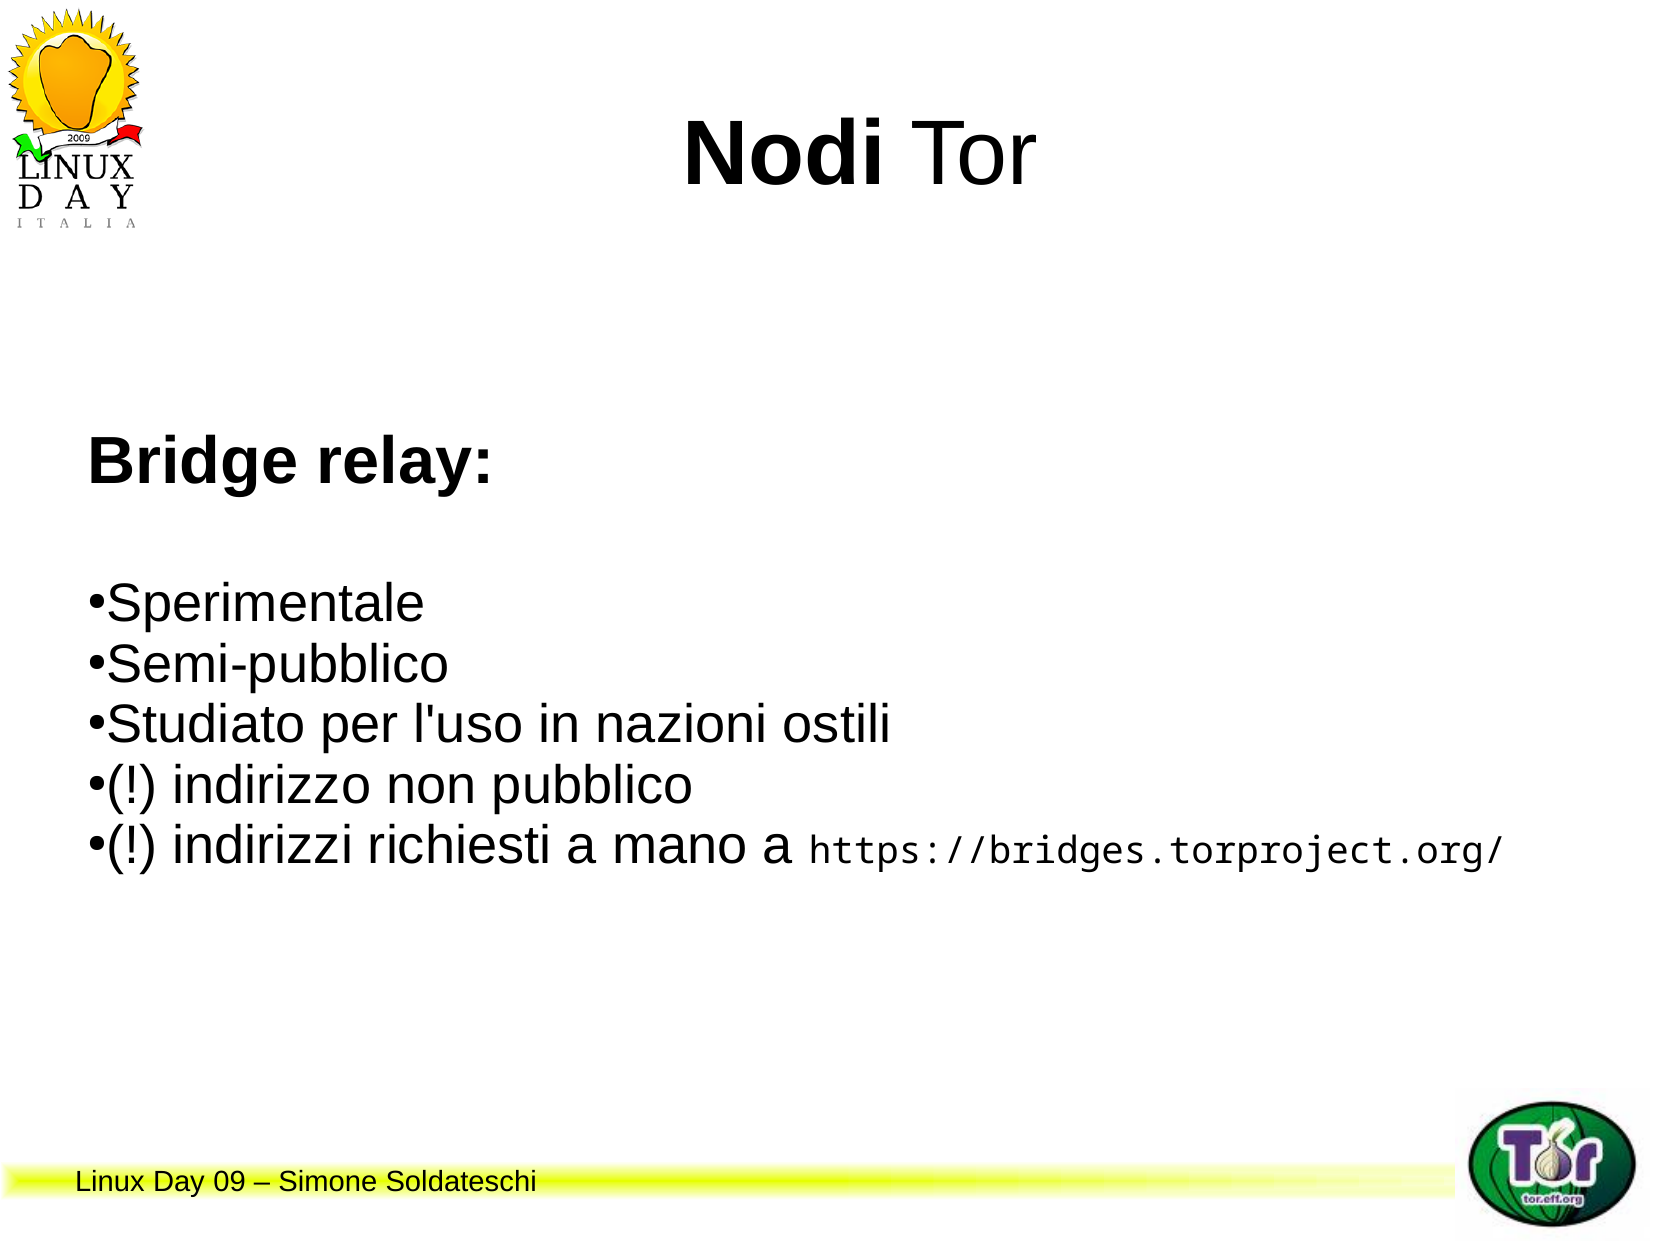

# Nodi Tor
Bridge relay:
Sperimentale
Semi-pubblico
Studiato per l'uso in nazioni ostili
(!) indirizzo non pubblico
(!) indirizzi richiesti a mano a https://bridges.torproject.org/